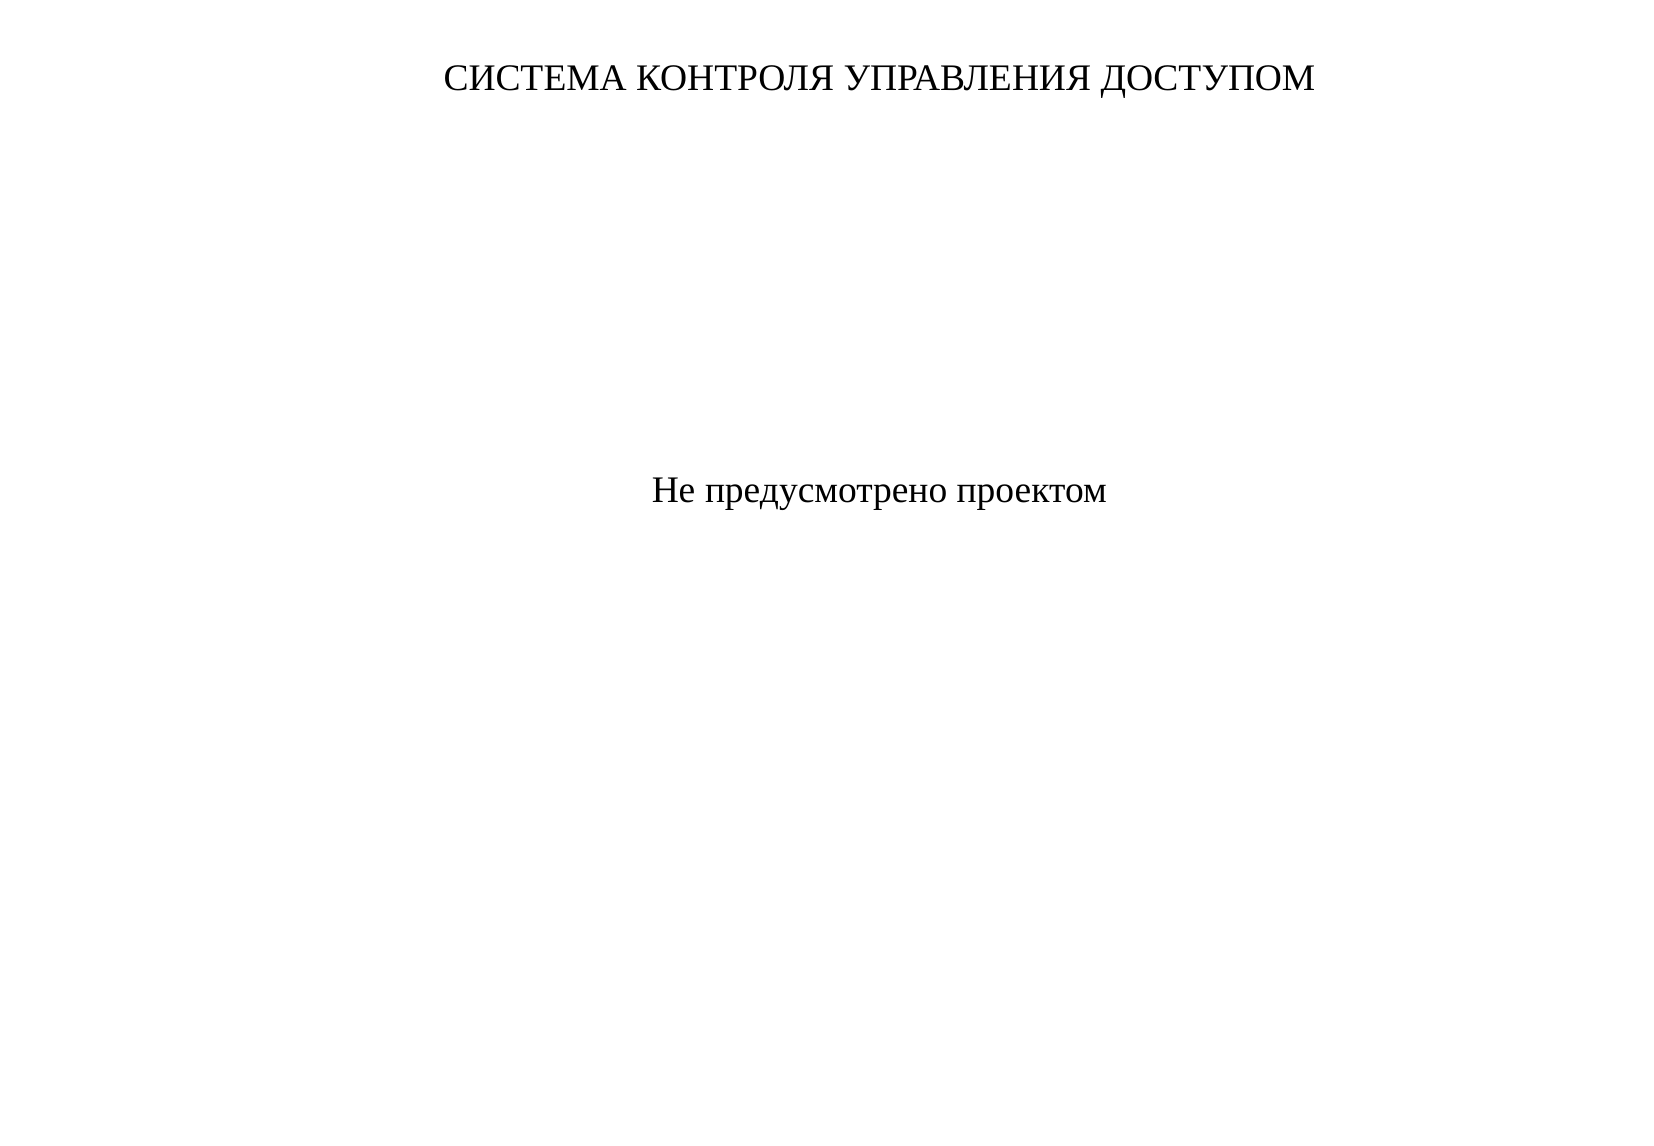

СИСТЕМА КОНТРОЛЯ УПРАВЛЕНИЯ ДОСТУПОМ
Не предусмотрено проектом